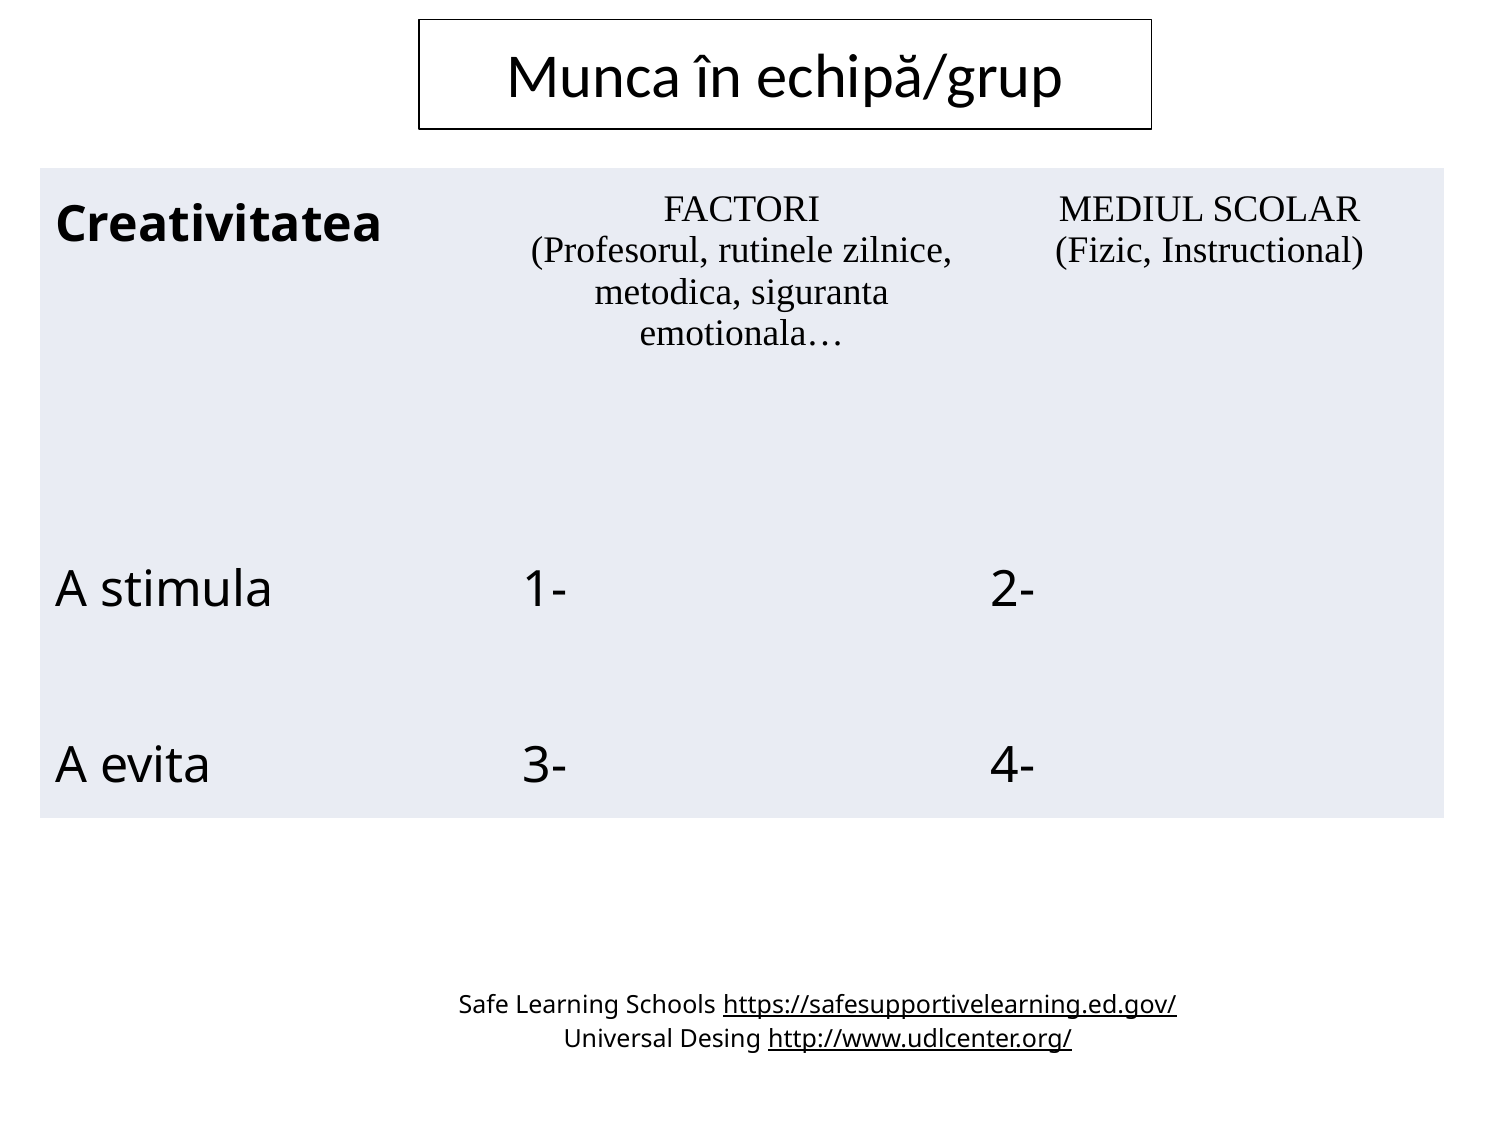

# Munca în echipă/grup
| Creativitatea | FACTORI (Profesorul, rutinele zilnice, metodica, siguranta emotionala… | MEDIUL SCOLAR (Fizic, Instructional) |
| --- | --- | --- |
| A stimula | 1- | 2- |
| A evita | 3- | 4- |
Safe Learning Schools https://safesupportivelearning.ed.gov/
Universal Desing http://www.udlcenter.org/